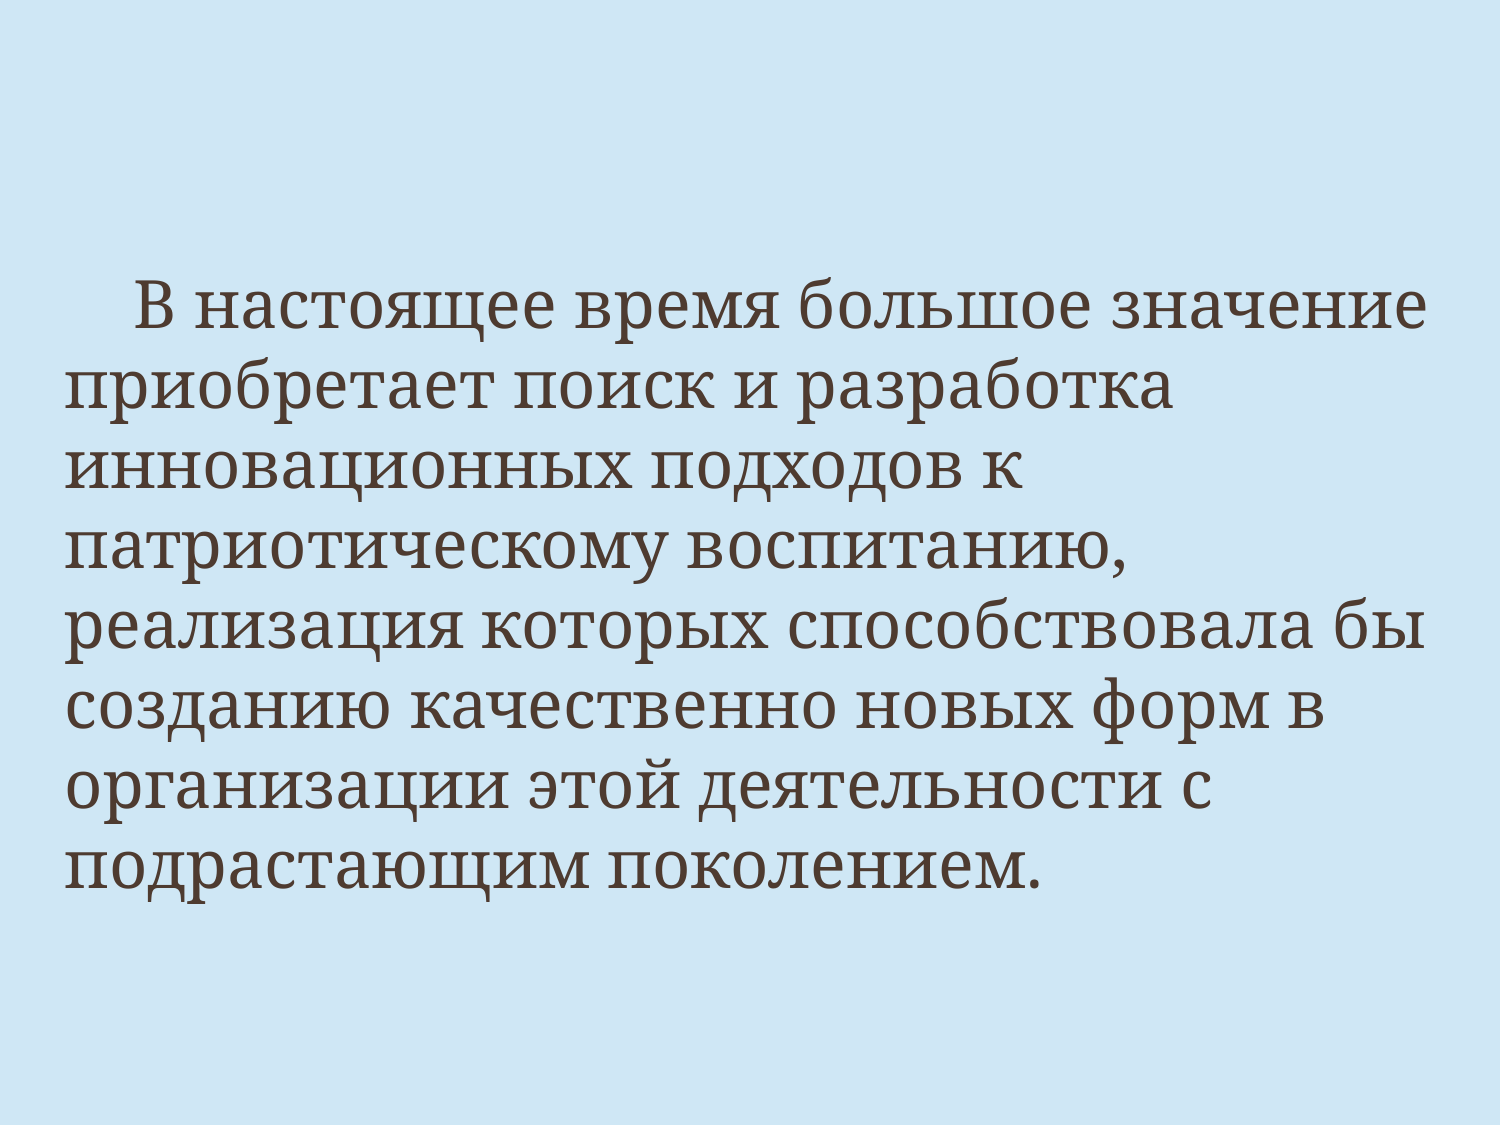

# В настоящее время большое значение приобретает поиск и разработка инновационных подходов к патриотическому воспитанию, реализация которых способствовала бы созданию качественно новых форм в организации этой деятельности с подрастающим поколением.